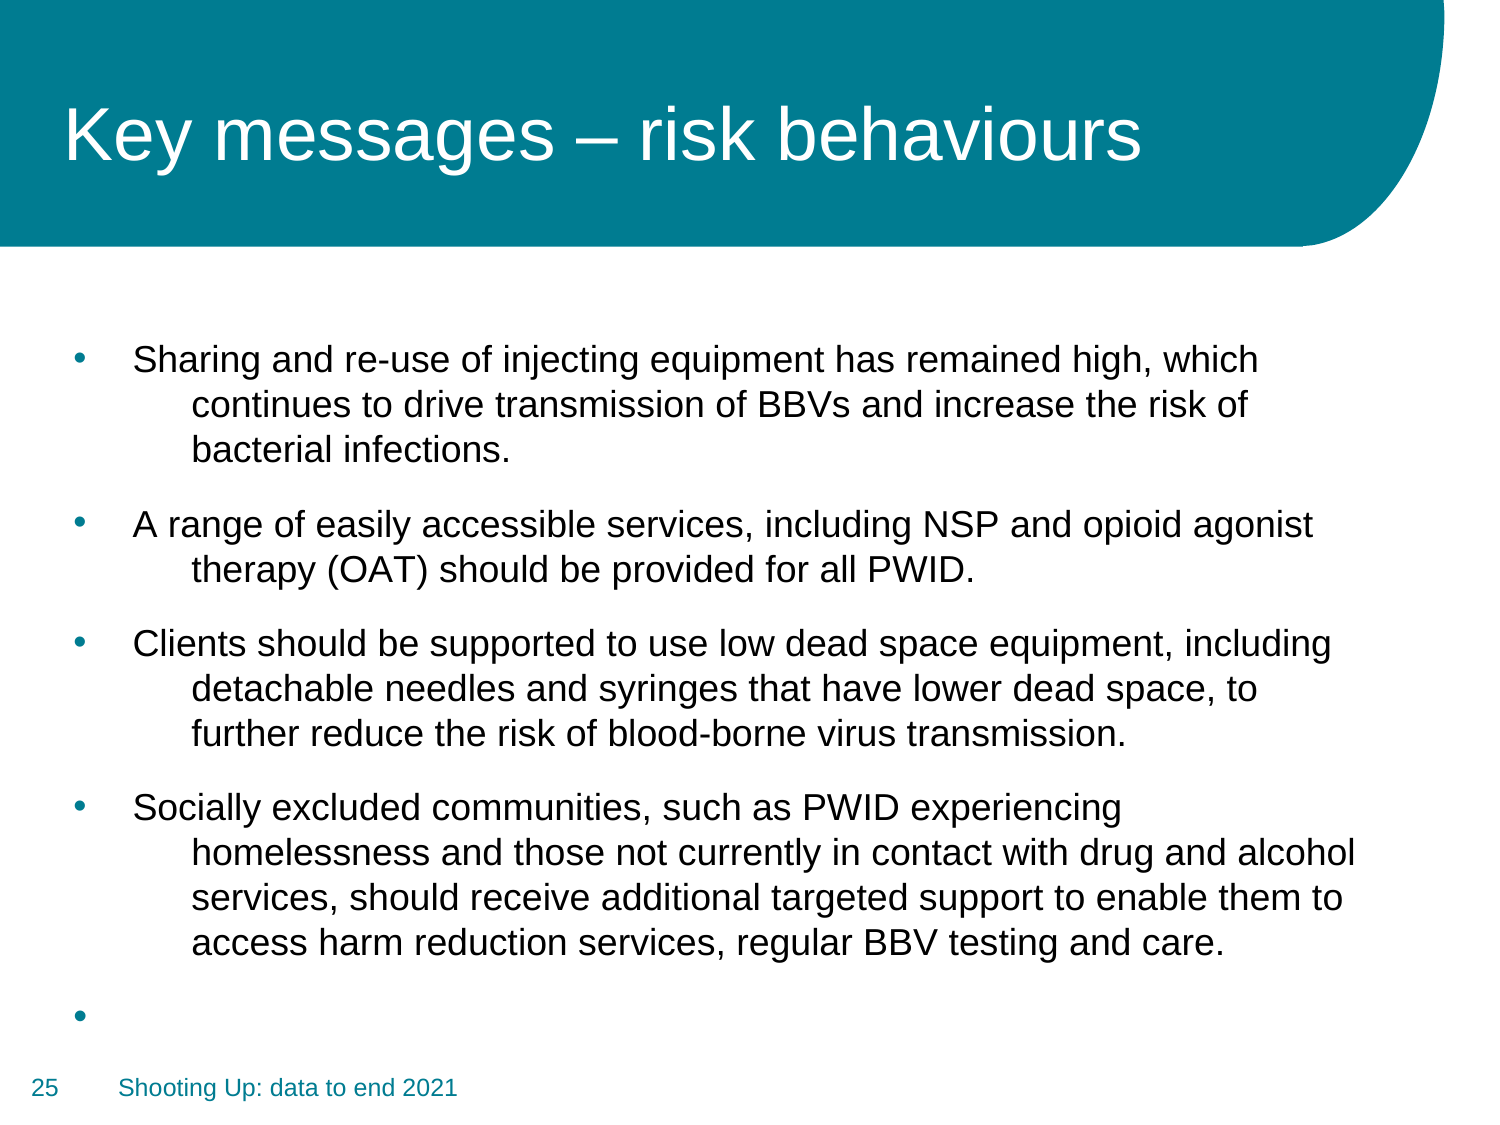

# Key messages – risk behaviours
Sharing and re-use of injecting equipment has remained high, which continues to drive transmission of BBVs and increase the risk of bacterial infections.
A range of easily accessible services, including NSP and opioid agonist therapy (OAT) should be provided for all PWID.
Clients should be supported to use low dead space equipment, including detachable needles and syringes that have lower dead space, to further reduce the risk of blood-borne virus transmission.
Socially excluded communities, such as PWID experiencing homelessness and those not currently in contact with drug and alcohol services, should receive additional targeted support to enable them to access harm reduction services, regular BBV testing and care.
24
Shooting Up: data to end 2021